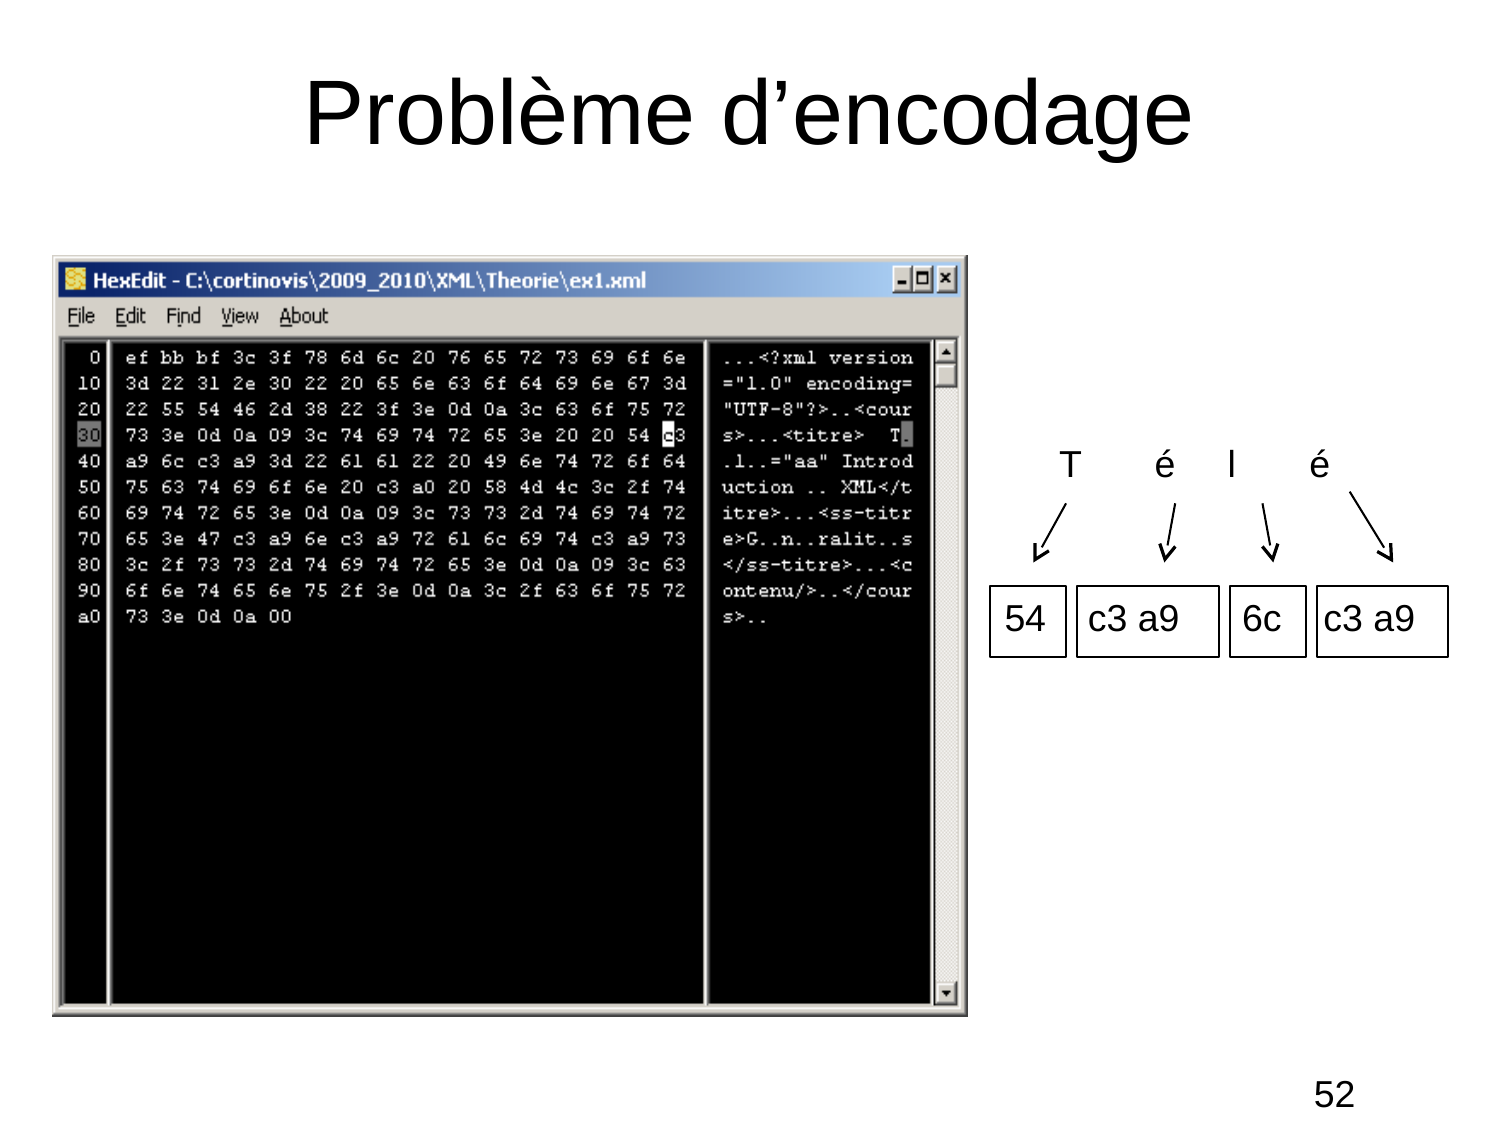

# Problème d’encodage
T é l é
54 c3 a9 6c c3 a9